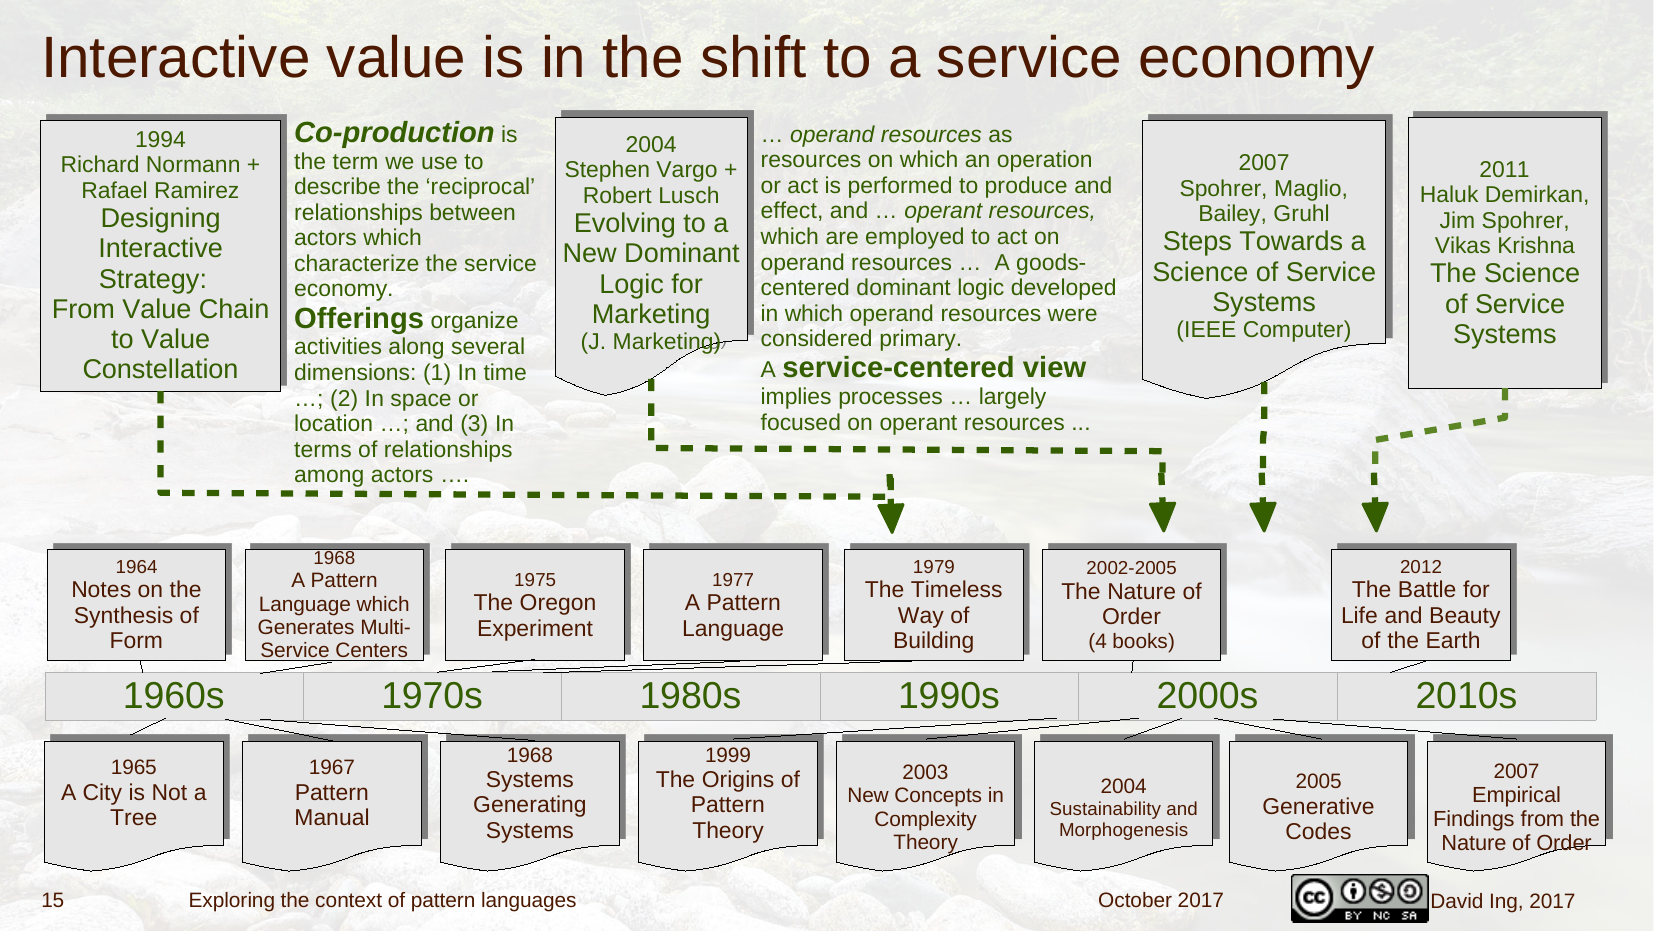

# Interactive value is in the shift to a service economy
Co-production is the term we use to describe the ‘reciprocal’ relationships between actors which characterize the service economy.
Offerings organize activities along several dimensions: (1) In time …; (2) In space or location …; and (3) In terms of relationships among actors ….
… operand resources as resources on which an operation or act is performed to produce and effect, and … operant resources, which are employed to act on operand resources … A goods-centered dominant logic developed in which operand resources were considered primary.
A service-centered view implies processes … largely focused on operant resources ...
2011
Haluk Demirkan, Jim Spohrer, Vikas Krishna
The Science of Service Systems
2004
Stephen Vargo + Robert Lusch
Evolving to a New Dominant Logic for Marketing
(J. Marketing)
1994
Richard Normann + Rafael Ramirez
Designing Interactive Strategy:
From Value Chain to Value Constellation
2007
Spohrer, Maglio, Bailey, Gruhl
Steps Towards a Science of Service Systems
(IEEE Computer)
1964
Notes on the Synthesis of Form
1968
A Pattern Language which Generates Multi-Service Centers
1975
The Oregon Experiment
1977
A Pattern Language
1979
The Timeless Way of Building
2002-2005
The Nature of Order
(4 books)
2012
The Battle for Life and Beauty of the Earth
| 1960s | 1970s | 1980s | 1990s | 2000s | 2010s |
| --- | --- | --- | --- | --- | --- |
1965
A City is Not a Tree
1967
Pattern Manual
1968
Systems Generating Systems
1999
The Origins of Pattern Theory
2003
New Concepts in Complexity Theory
2004
Sustainability and Morphogenesis
2005
Generative Codes
2007
Empirical Findings from the Nature of Order
Exploring the context of pattern languages
October 2017
15